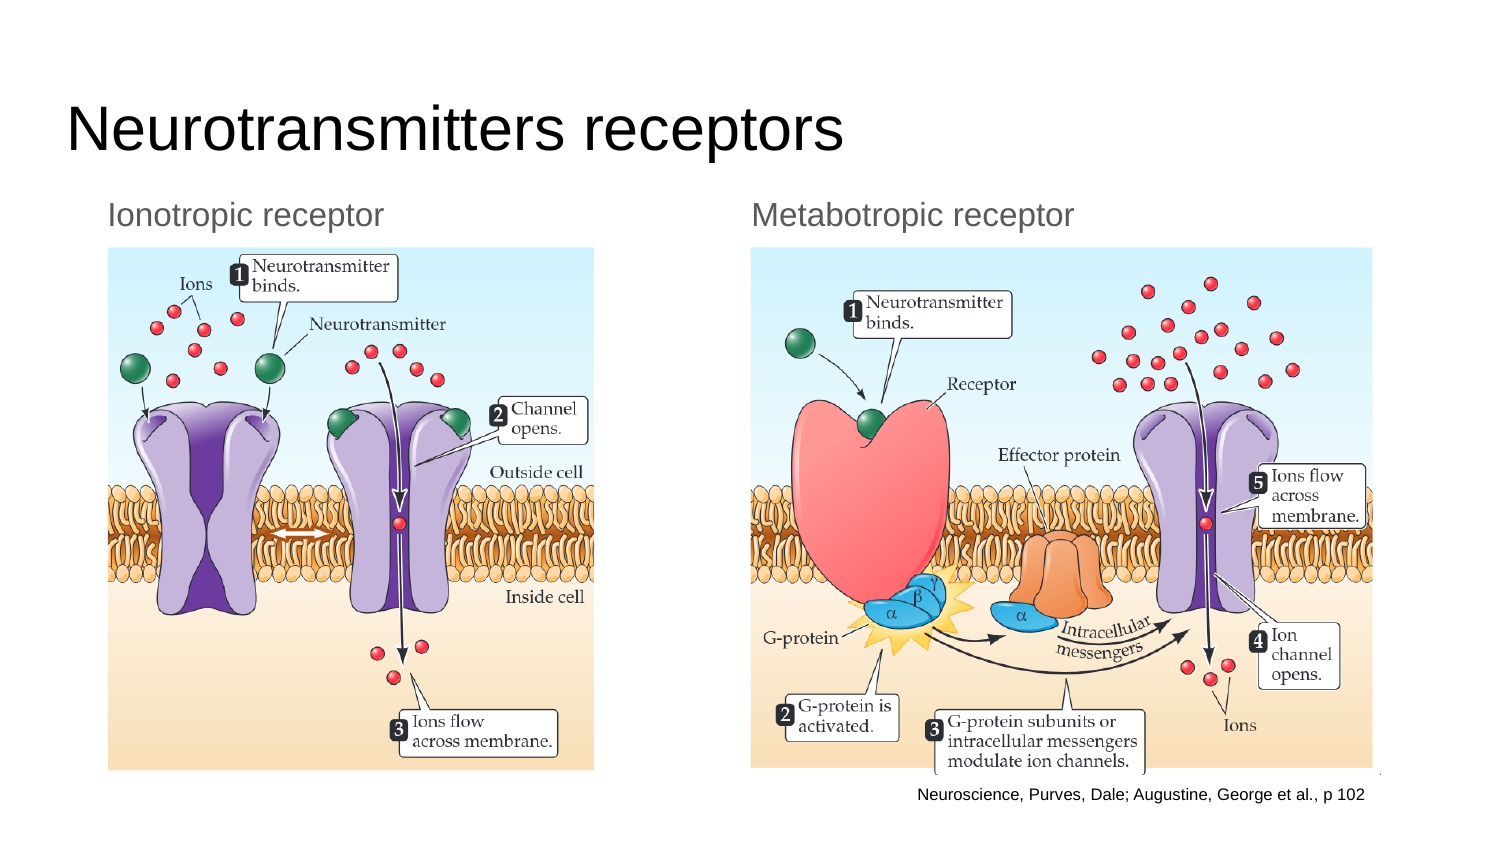

# Neurotransmitters receptors
Ionotropic receptor
Metabotropic receptor
Neuroscience, Purves, Dale; Augustine, George et al., p 102